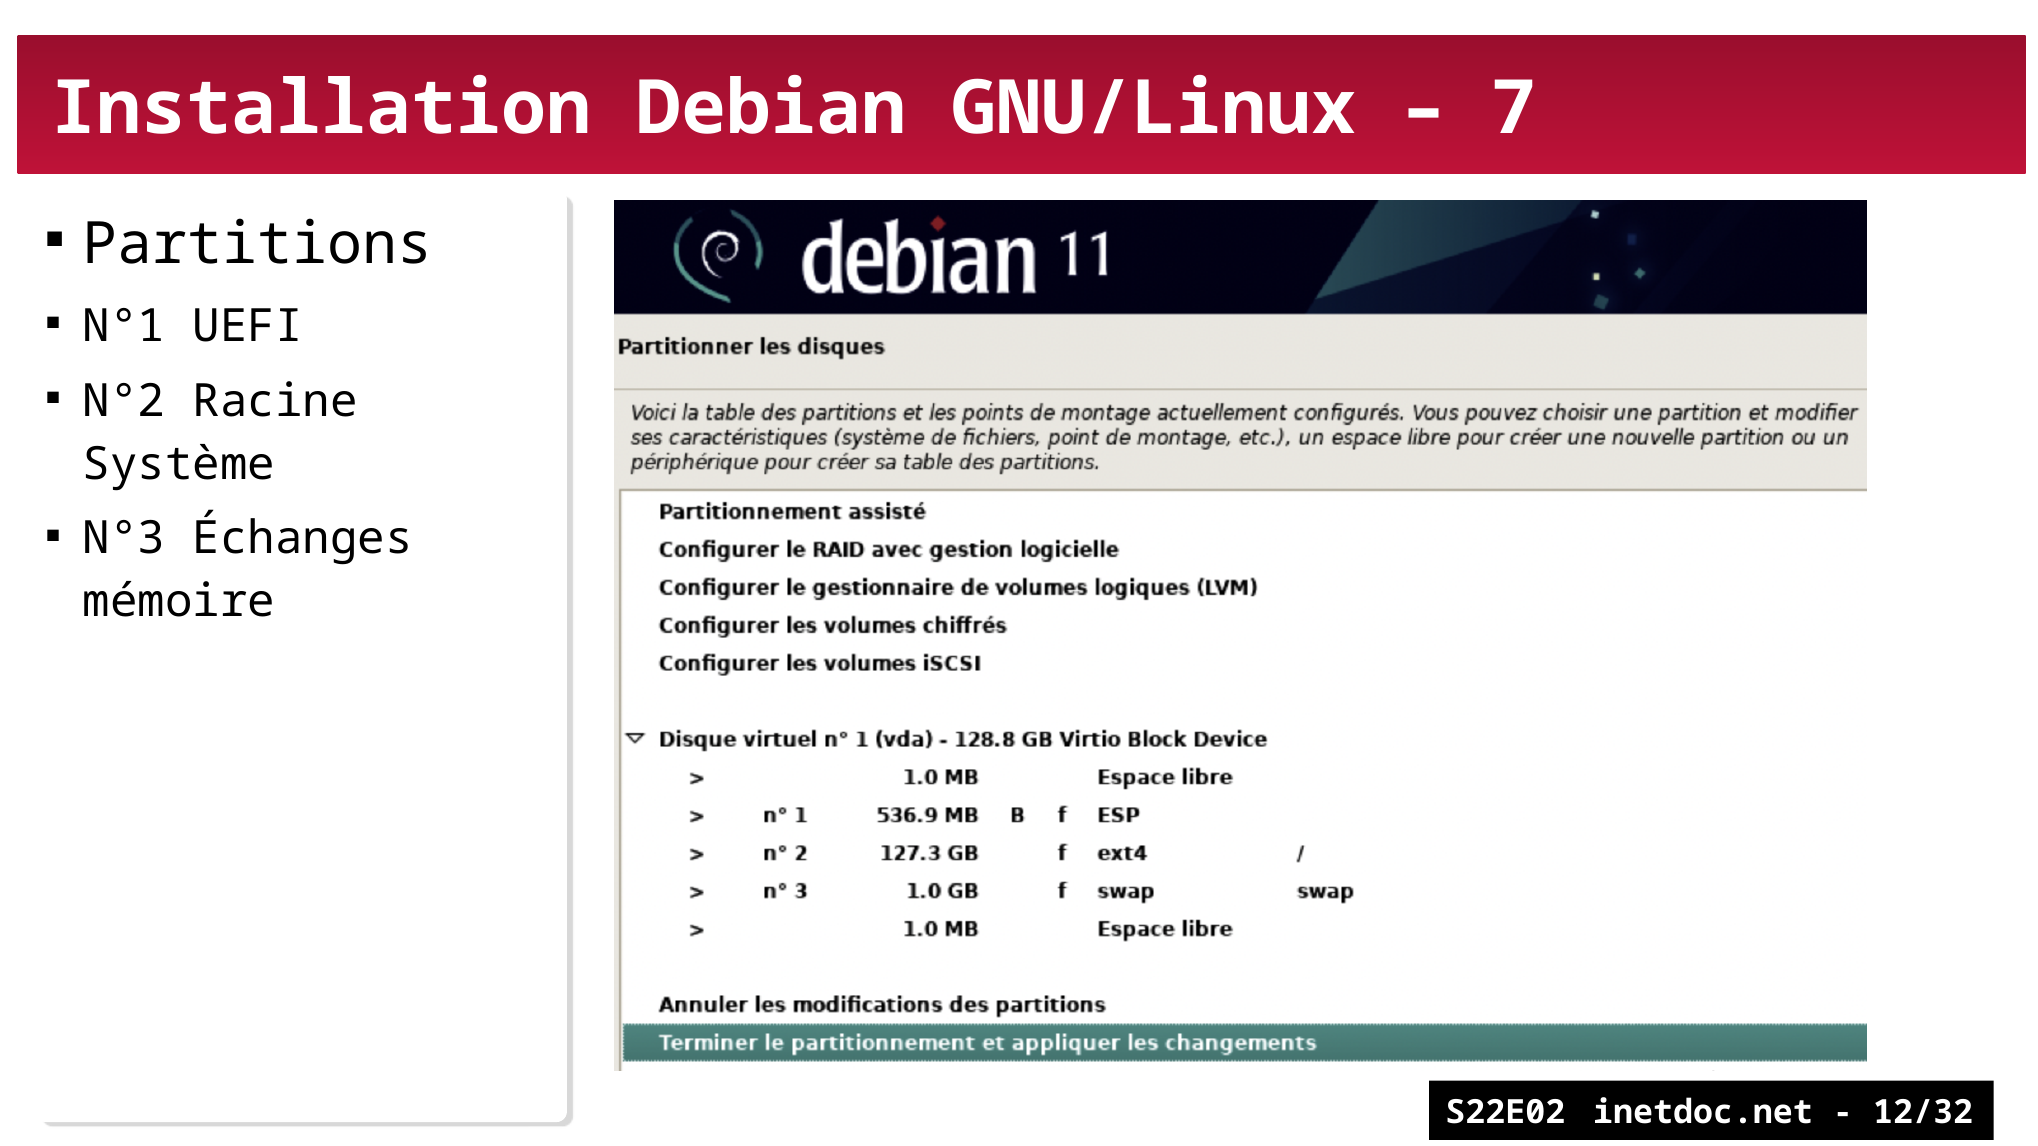

Installation Debian GNU/Linux – 7
Partitions
N°1 UEFI
N°2 Racine 		Système
N°3 Échanges mémoire
S22E02	inetdoc.net - /32